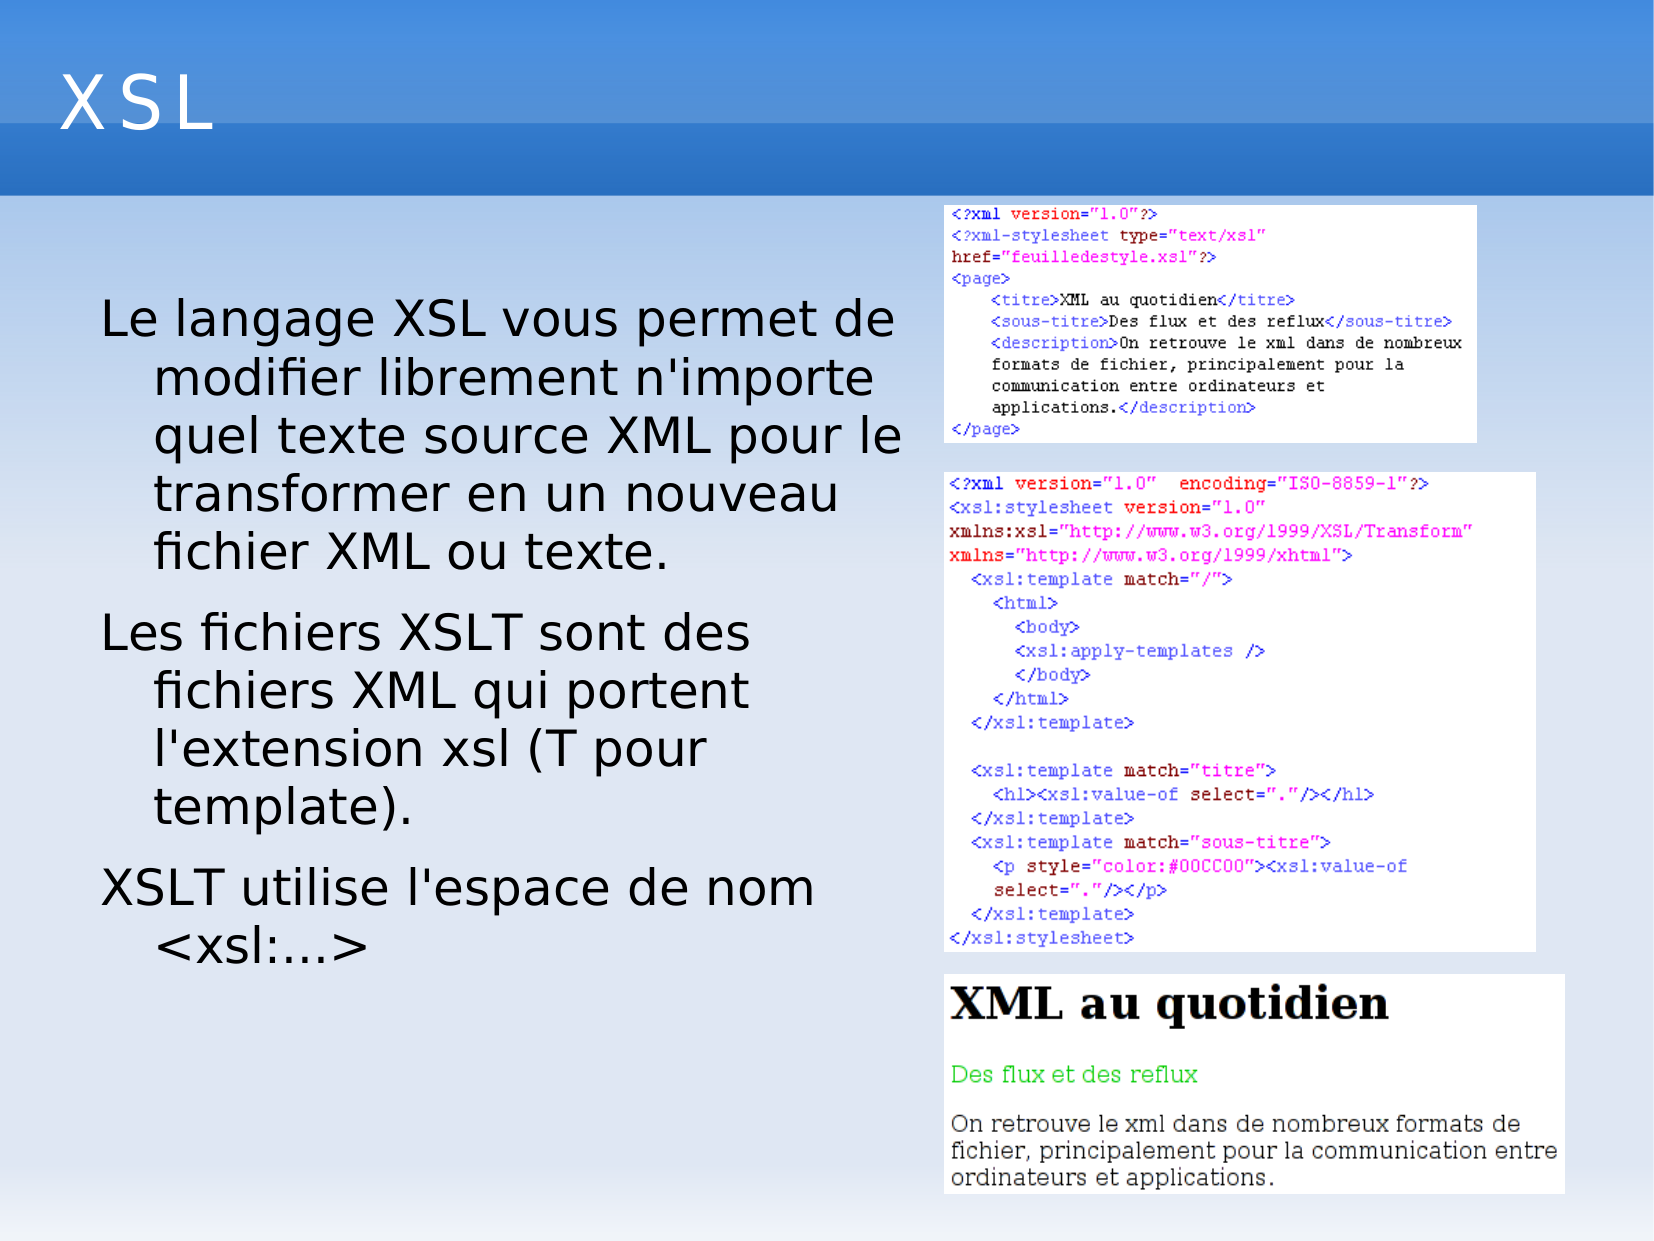

# XSL
Le langage XSL vous permet de modifier librement n'importe quel texte source XML pour le transformer en un nouveau fichier XML ou texte.
Les fichiers XSLT sont des fichiers XML qui portent l'extension xsl (T pour template).
XSLT utilise l'espace de nom <xsl:...>